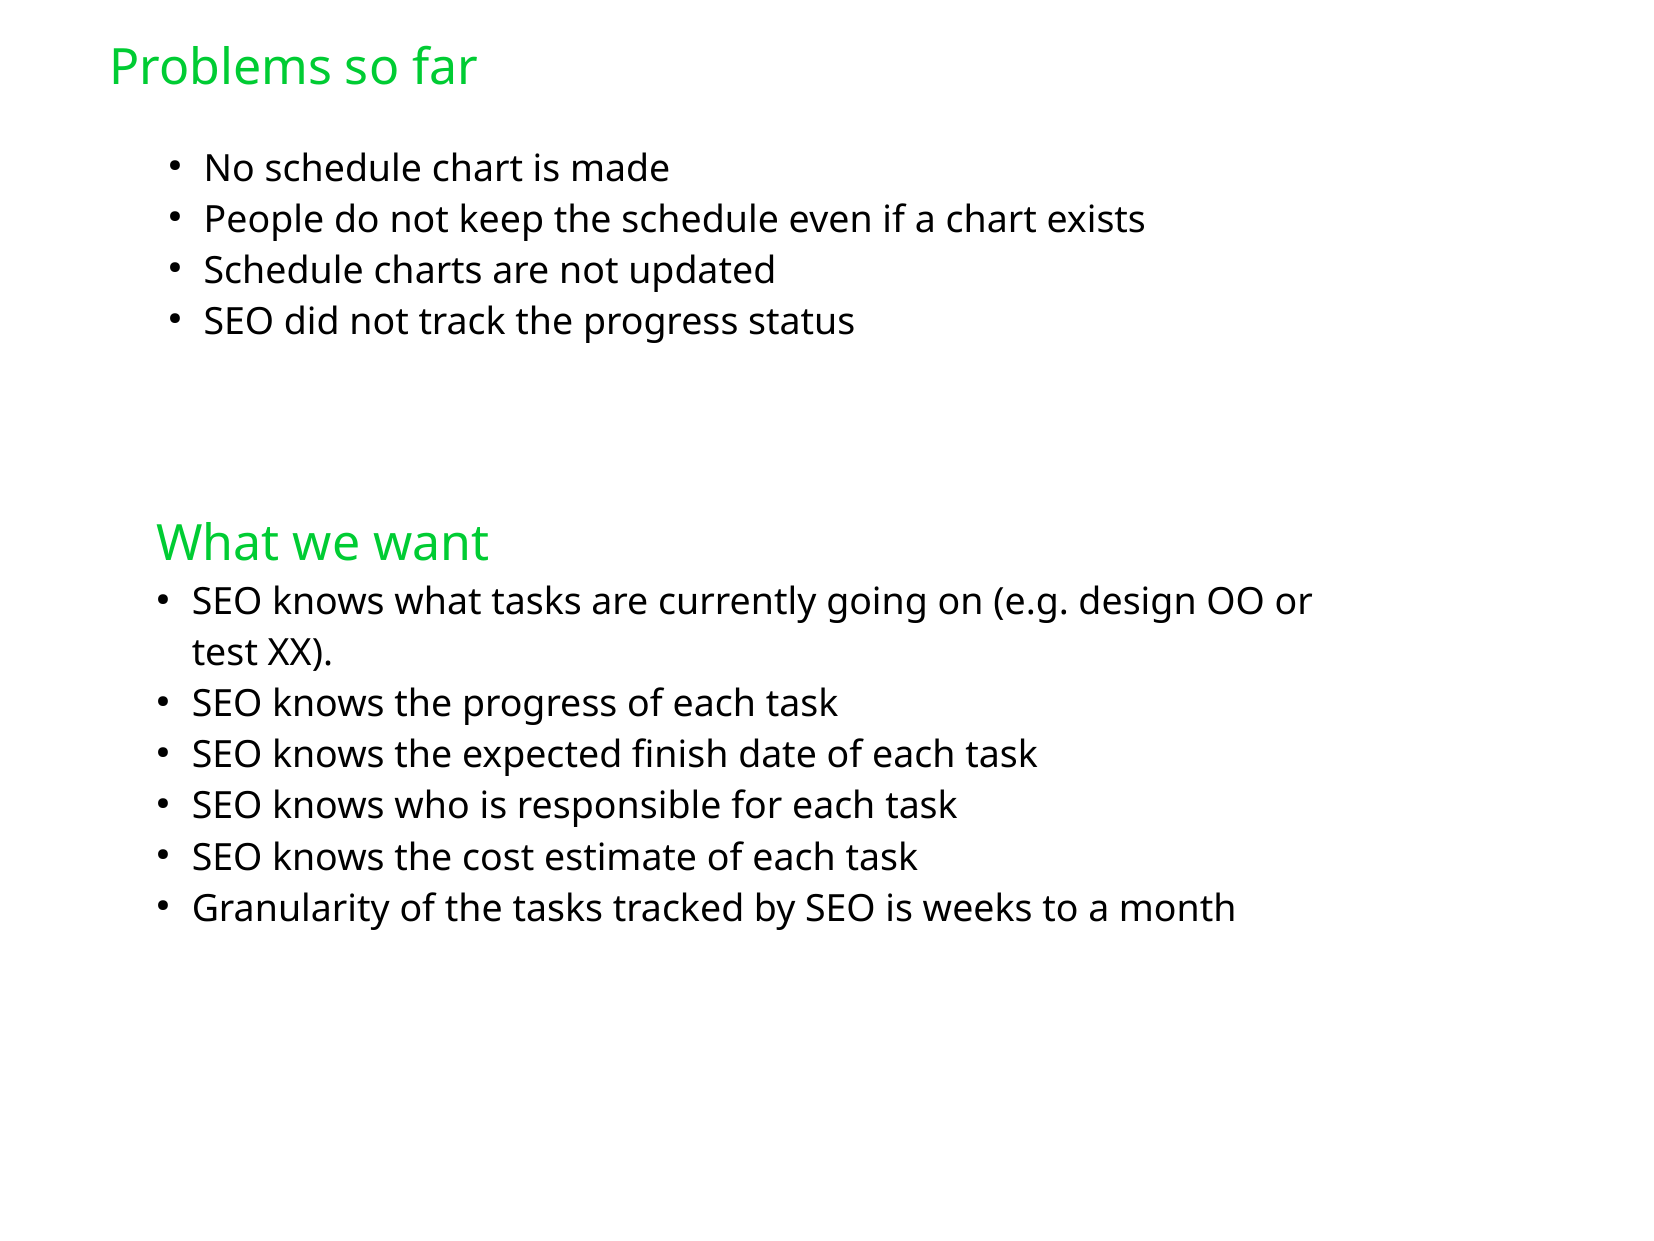

Problems so far
No schedule chart is made
People do not keep the schedule even if a chart exists
Schedule charts are not updated
SEO did not track the progress status
What we want
SEO knows what tasks are currently going on (e.g. design OO or
test XX).
SEO knows the progress of each task
SEO knows the expected finish date of each task
SEO knows who is responsible for each task
SEO knows the cost estimate of each task
Granularity of the tasks tracked by SEO is weeks to a month